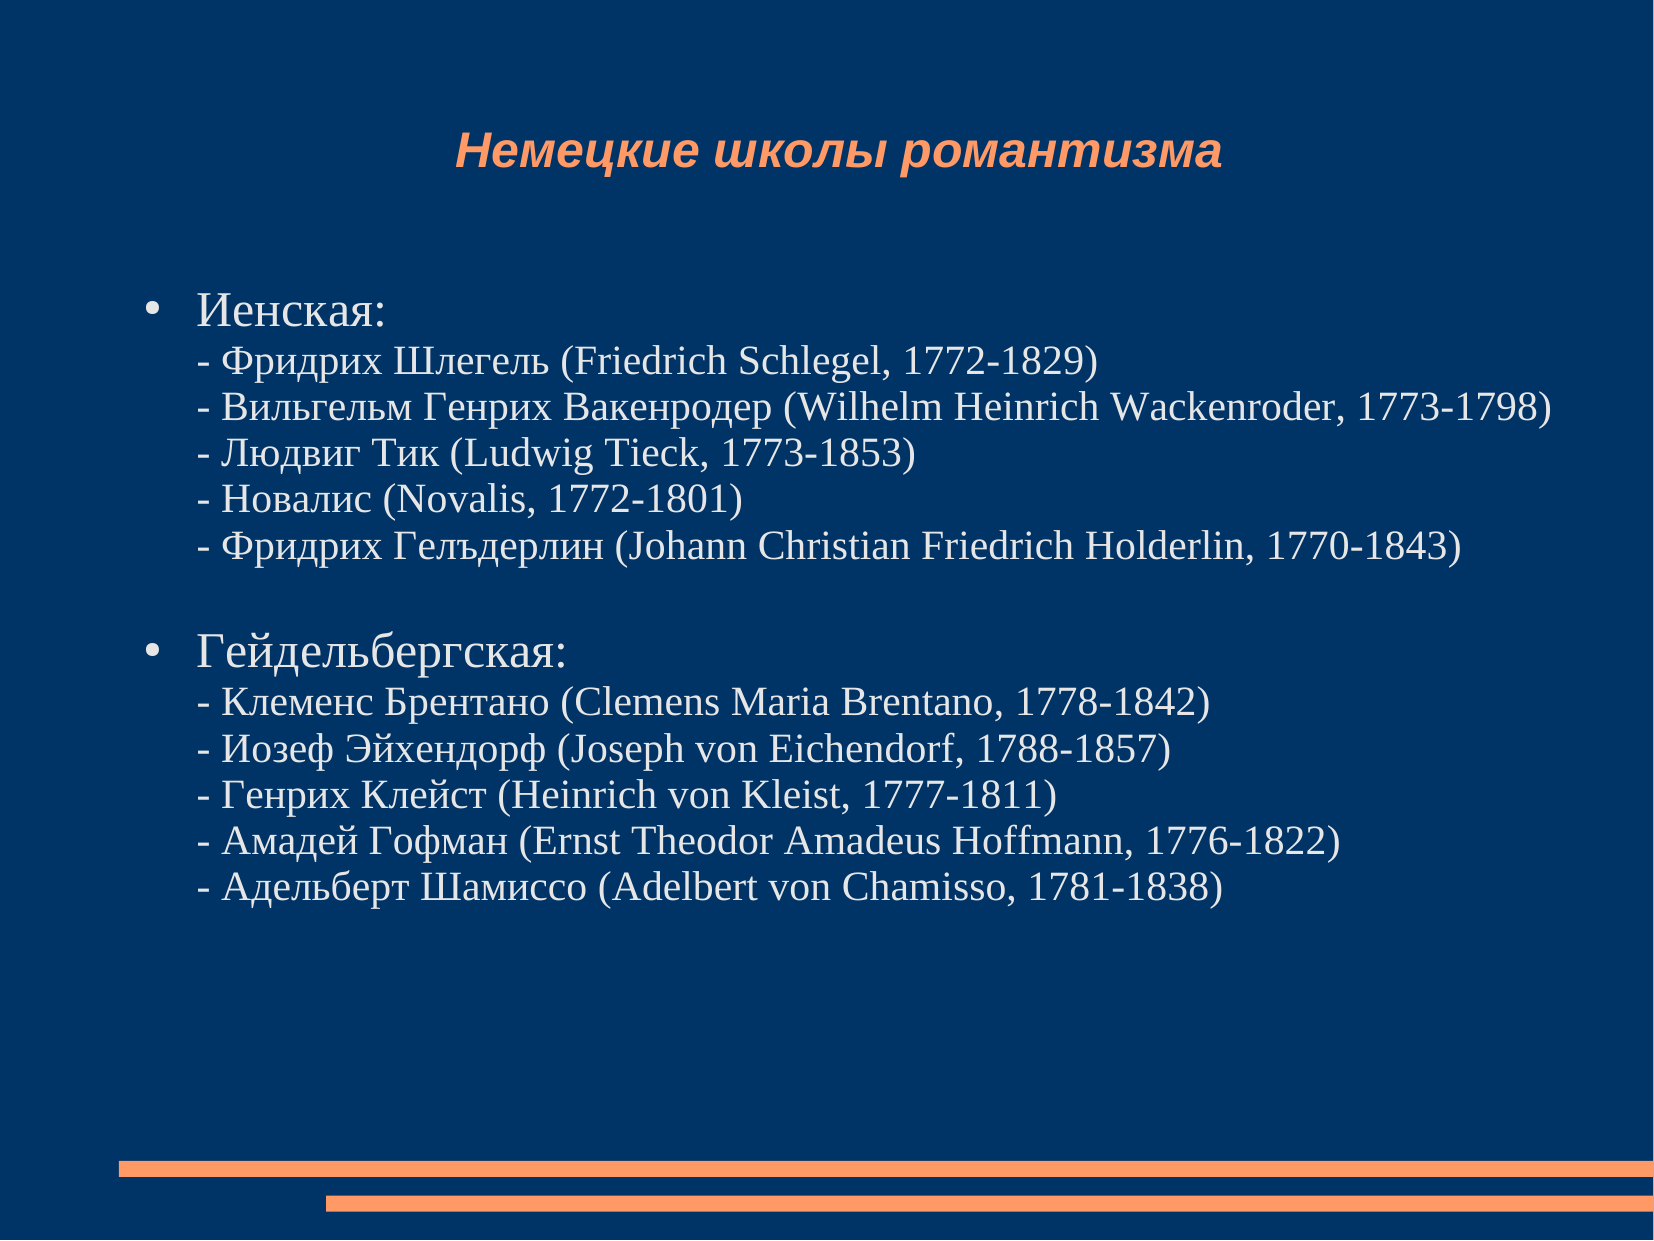

Немецкие школы романтизма
# Иенская:
- Фридрих Шлегель (Friedrich Schlegel, 1772-1829)
- Вильгельм Генрих Вакенродер (Wilhelm Heinrich Wackenroder, 1773-1798)
- Людвиг Тик (Ludwig Tieck, 1773-1853)
- Новалис (Novalis, 1772-1801)
- Фридрих Гелъдерлин (Johann Christian Friedrich Holderlin, 1770-1843)
Гейдельбергская:
- Клеменс Брентано (Clemens Maria Brentano, 1778-1842)
- Иозеф Эйхендорф (Joseph von Eichendorf, 1788-1857)
- Генрих Клейст (Heinrich von Kleist, 1777-1811)
- Амадей Гофман (Ernst Theodor Amadeus Hoffmann, 1776-1822)
- Адельберт Шамиссо (Adelbert von Chamisso, 1781-1838)